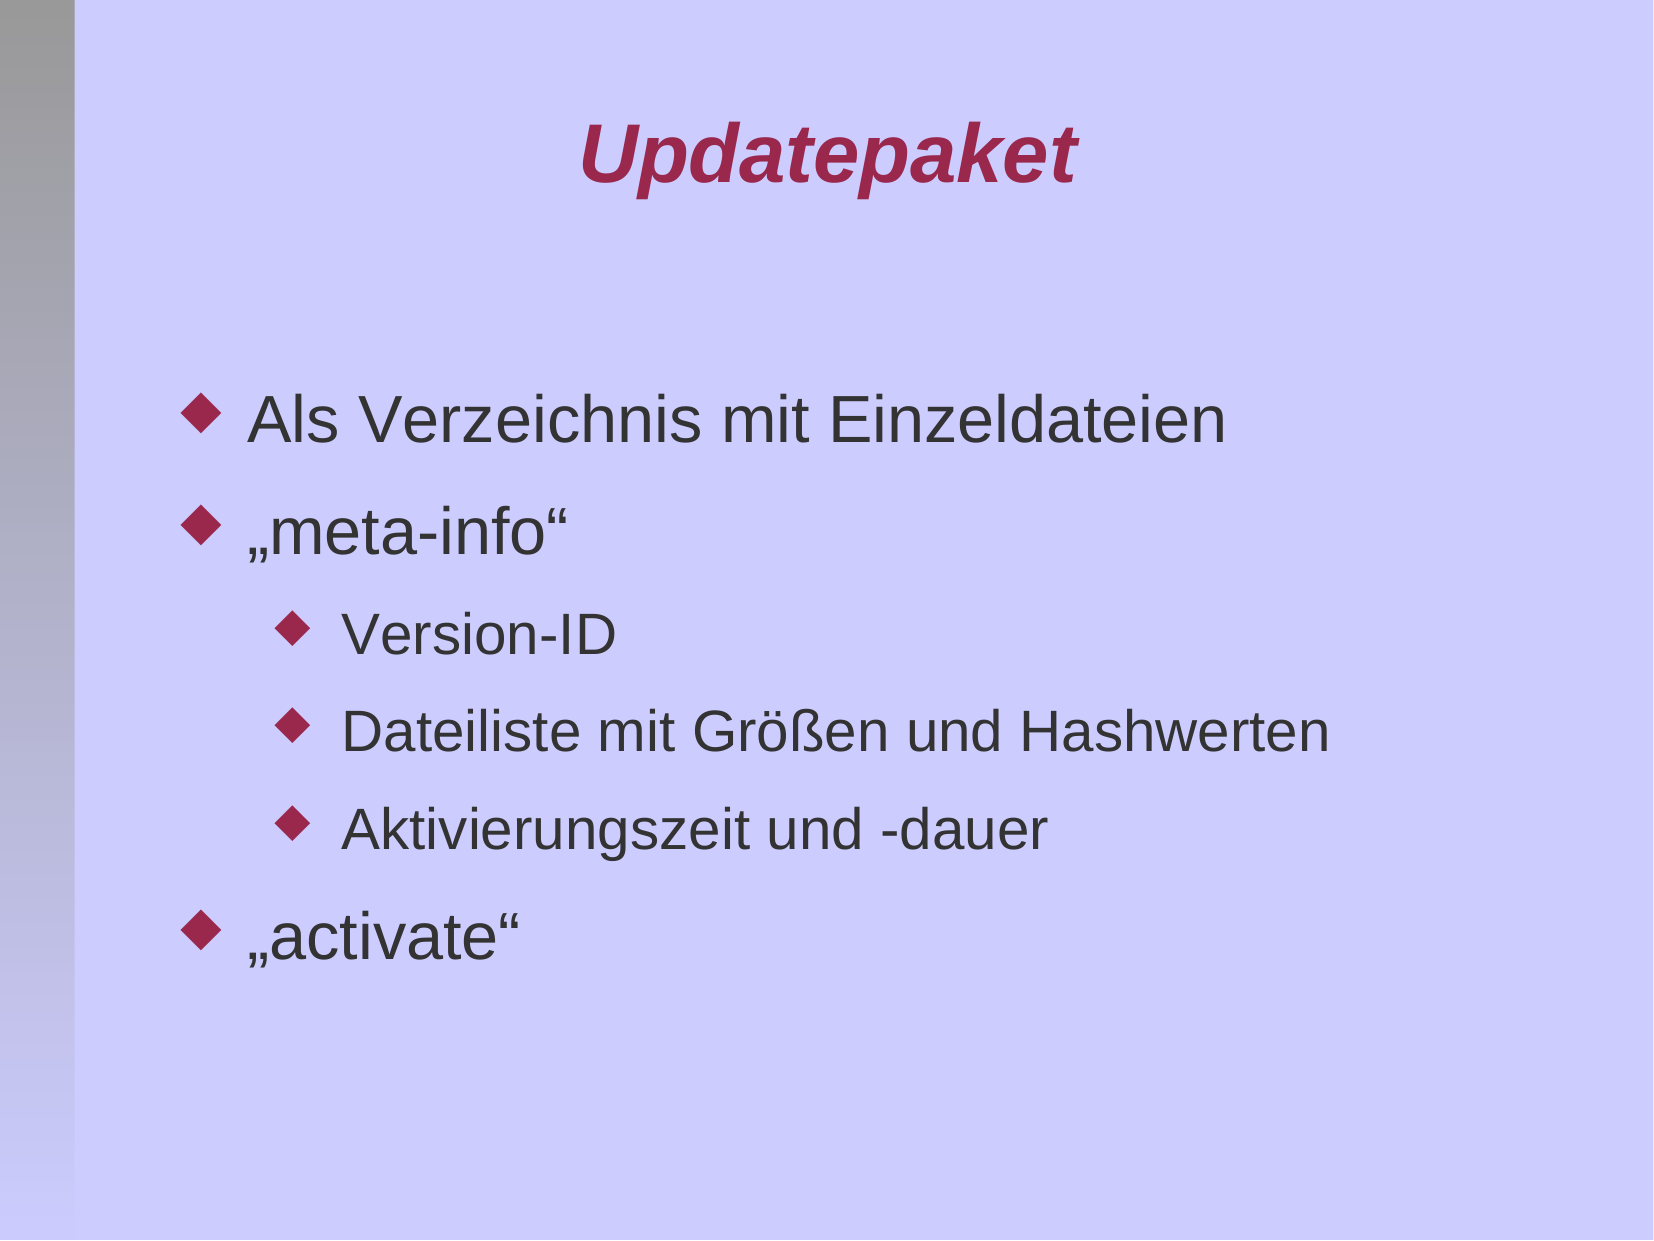

# Updatepaket
Als Verzeichnis mit Einzeldateien
„meta-info“
Version-ID
Dateiliste mit Größen und Hashwerten
Aktivierungszeit und -dauer
„activate“